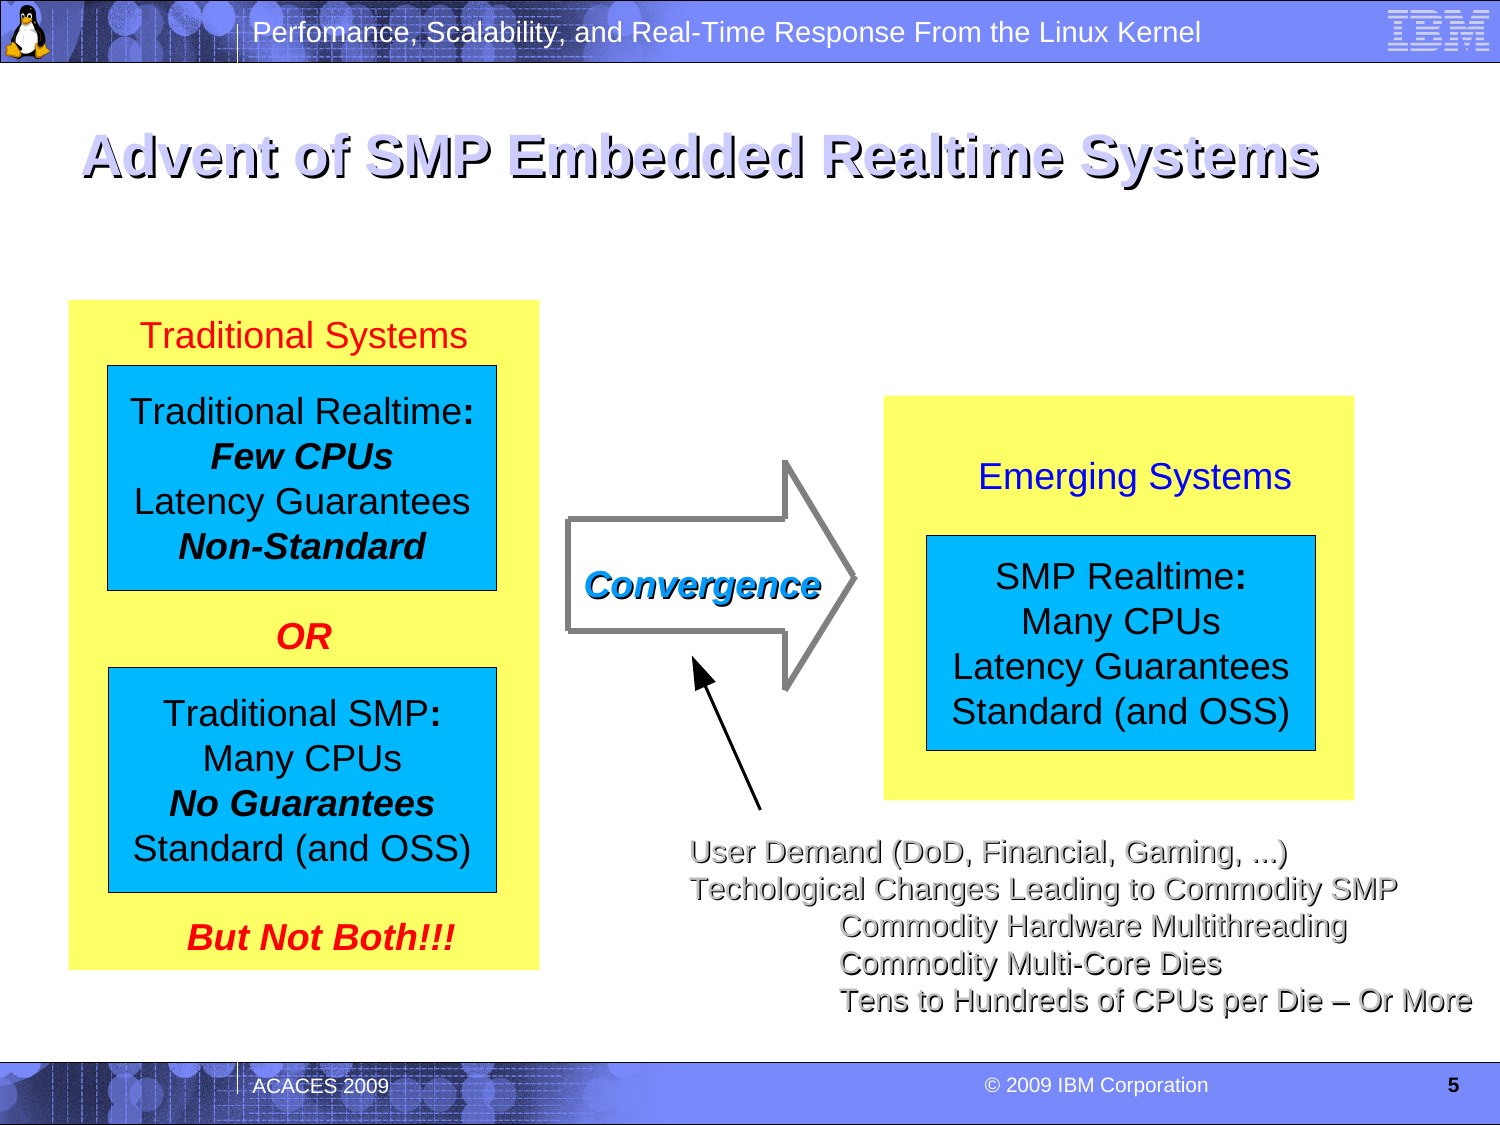

# Advent of SMP Embedded Realtime Systems
OR
Traditional Systems
Traditional Realtime:
Few CPUs
Latency Guarantees
Non-Standard
Emerging Systems
SMP Realtime:
Many CPUs
Latency Guarantees
Standard (and OSS)
Convergence
Traditional SMP:
Many CPUs
No Guarantees
Standard (and OSS)
User Demand (DoD, Financial, Gaming, ...)
Techological Changes Leading to Commodity SMP
Commodity Hardware Multithreading
Commodity Multi-Core Dies
Tens to Hundreds of CPUs per Die – Or More
But Not Both!!!
5